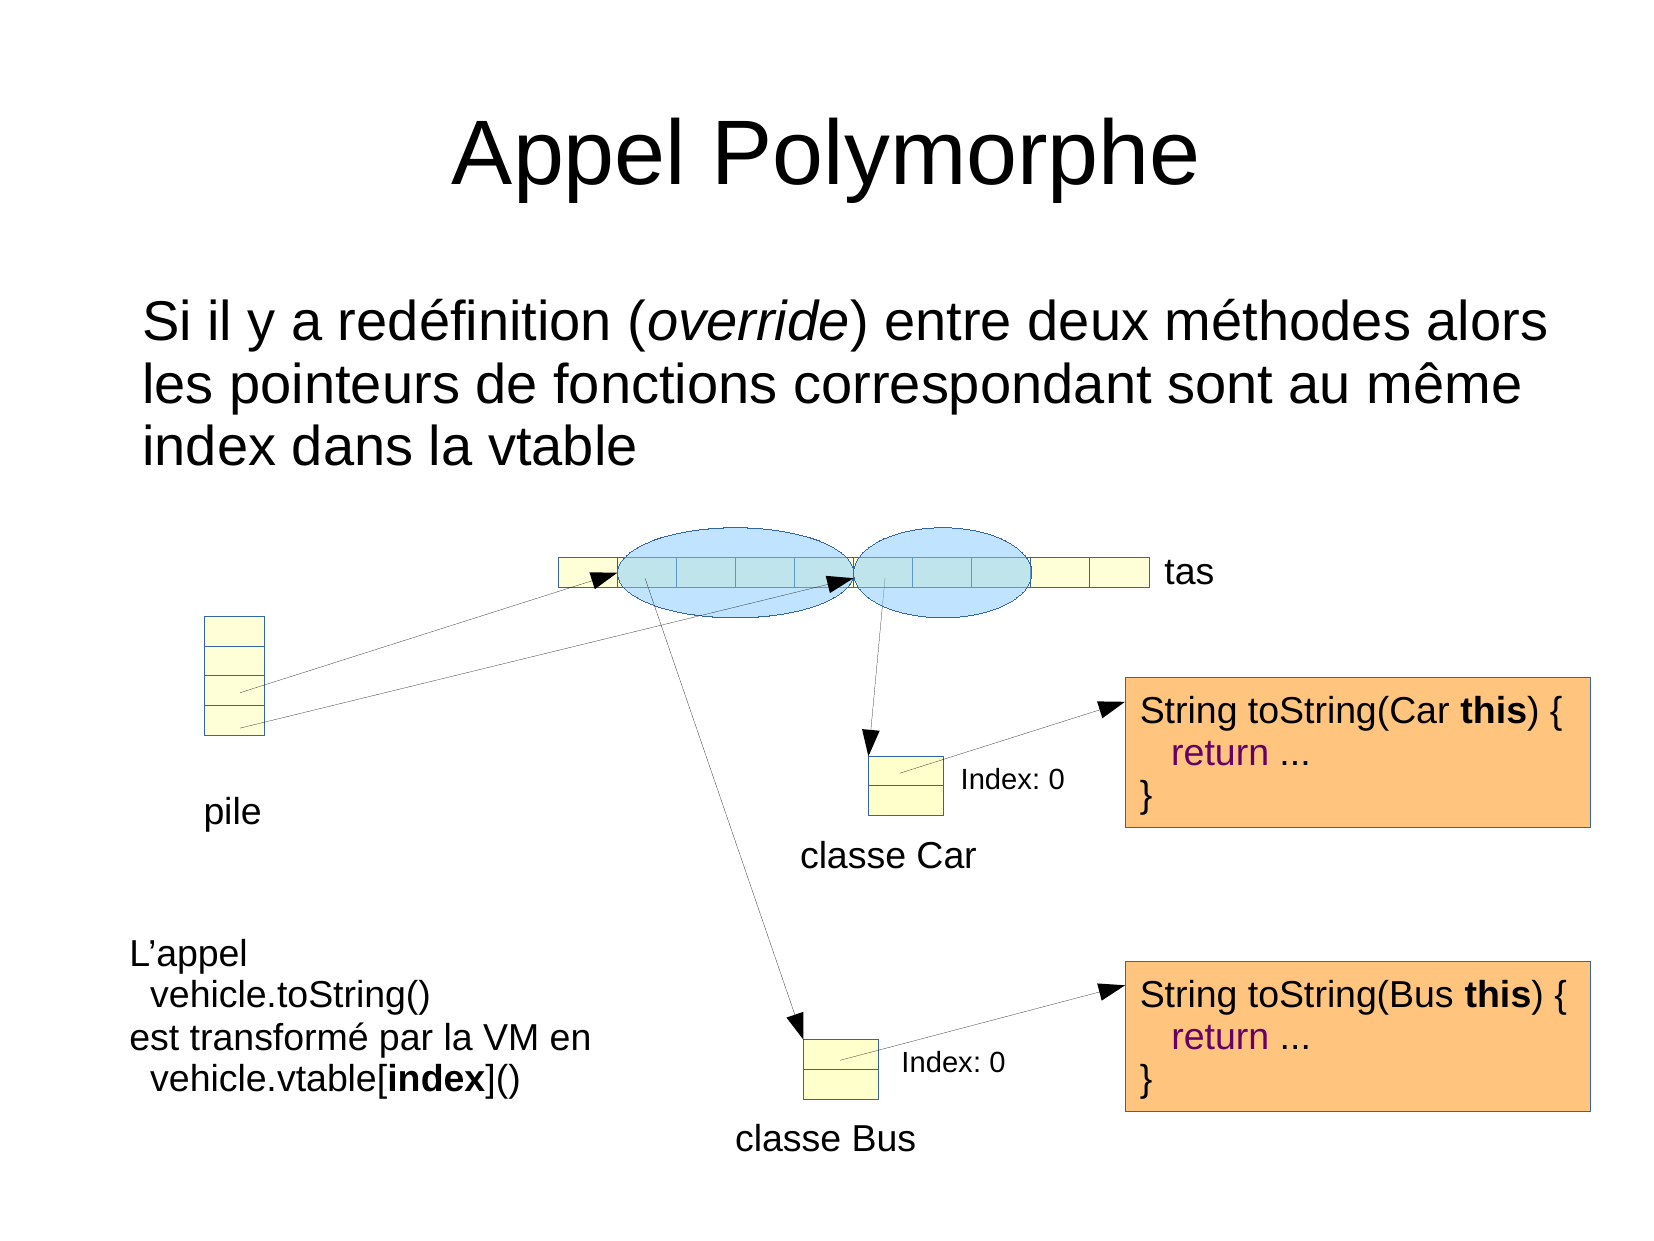

# Appel Polymorphe
Si il y a redéfinition (override) entre deux méthodes alors les pointeurs de fonctions correspondant sont au même index dans la vtable
tas
String toString(Car this) {
 return ...
}
Index: 0
pile
classe Car
L’appel
 vehicle.toString()
est transformé par la VM en
 vehicle.vtable[index]()
String toString(Bus this) {
 return ...
}
Index: 0
classe Bus